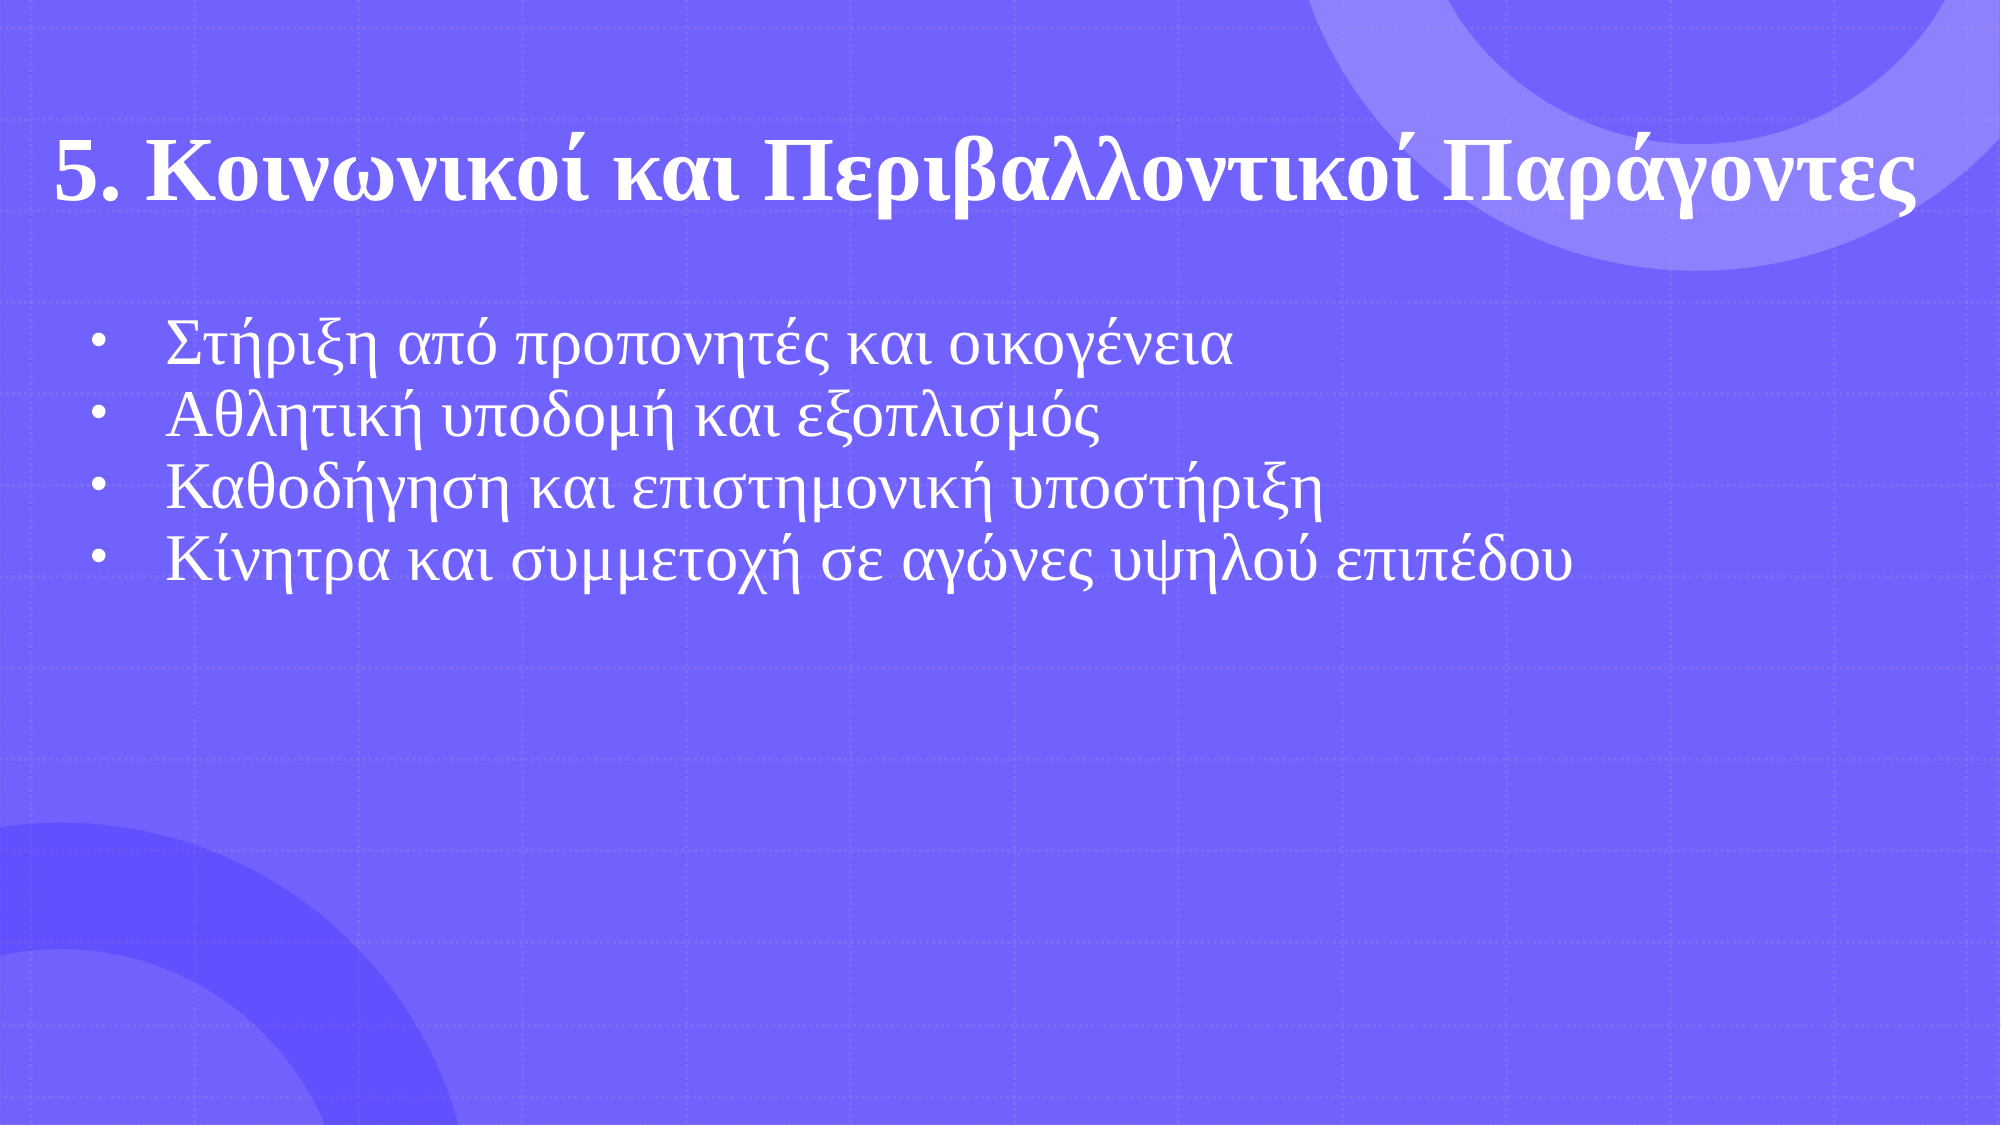

# 5. Κοινωνικοί και Περιβαλλοντικοί Παράγοντες
Στήριξη από προπονητές και οικογένεια
Αθλητική υποδομή και εξοπλισμός
Καθοδήγηση και επιστημονική υποστήριξη
Κίνητρα και συμμετοχή σε αγώνες υψηλού επιπέδου